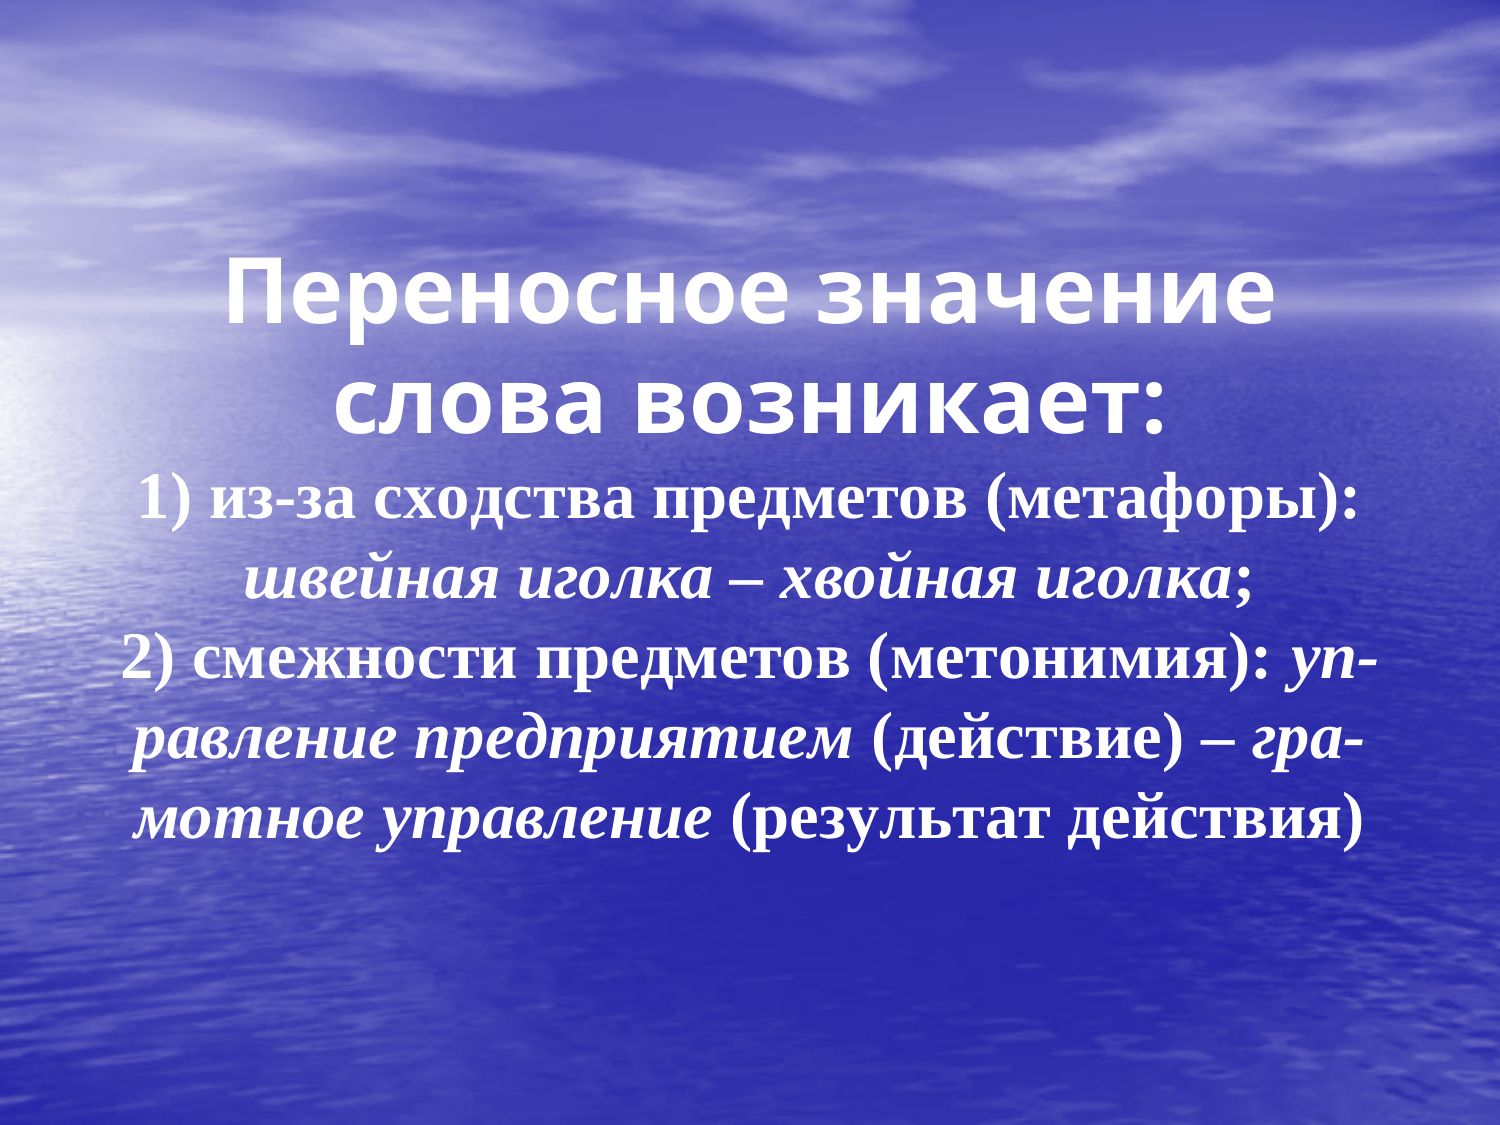

# Переносное значение слова возникает: 1) из-за сходства предметов (метафоры): швейная иголка – хвойная иголка; 2) смежности предметов (метонимия): уп-равление предприятием (действие) – гра-мотное управление (результат действия)